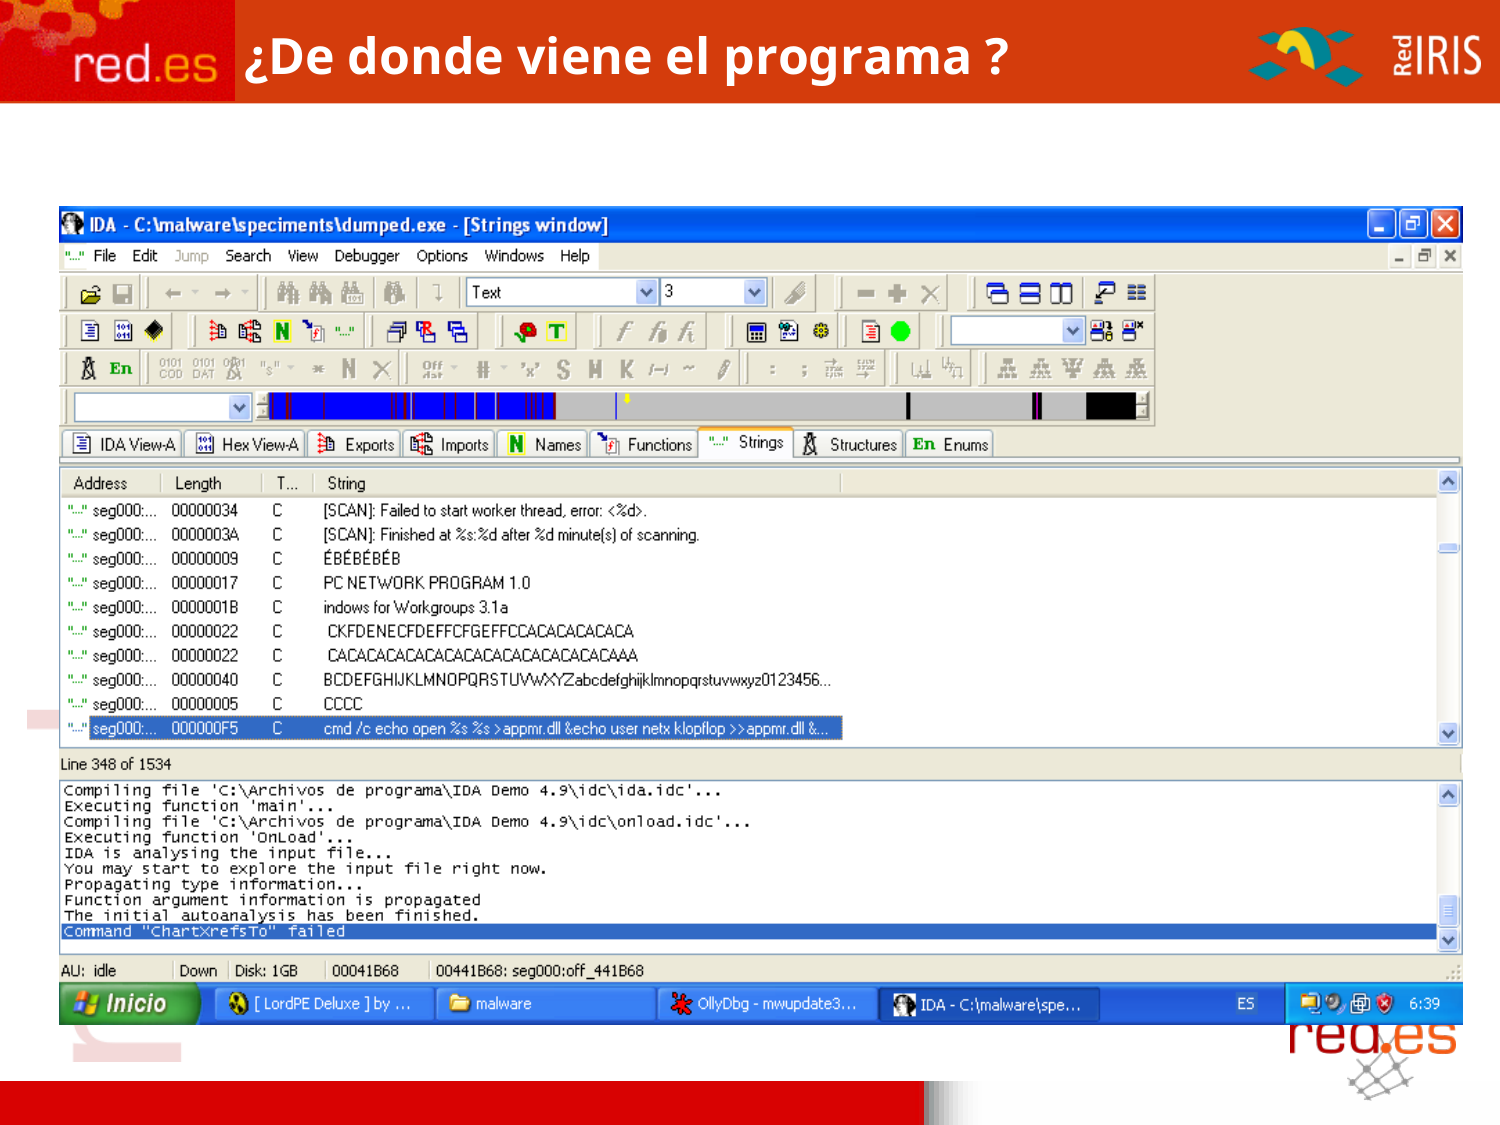

# ¿De donde viene el programa ?